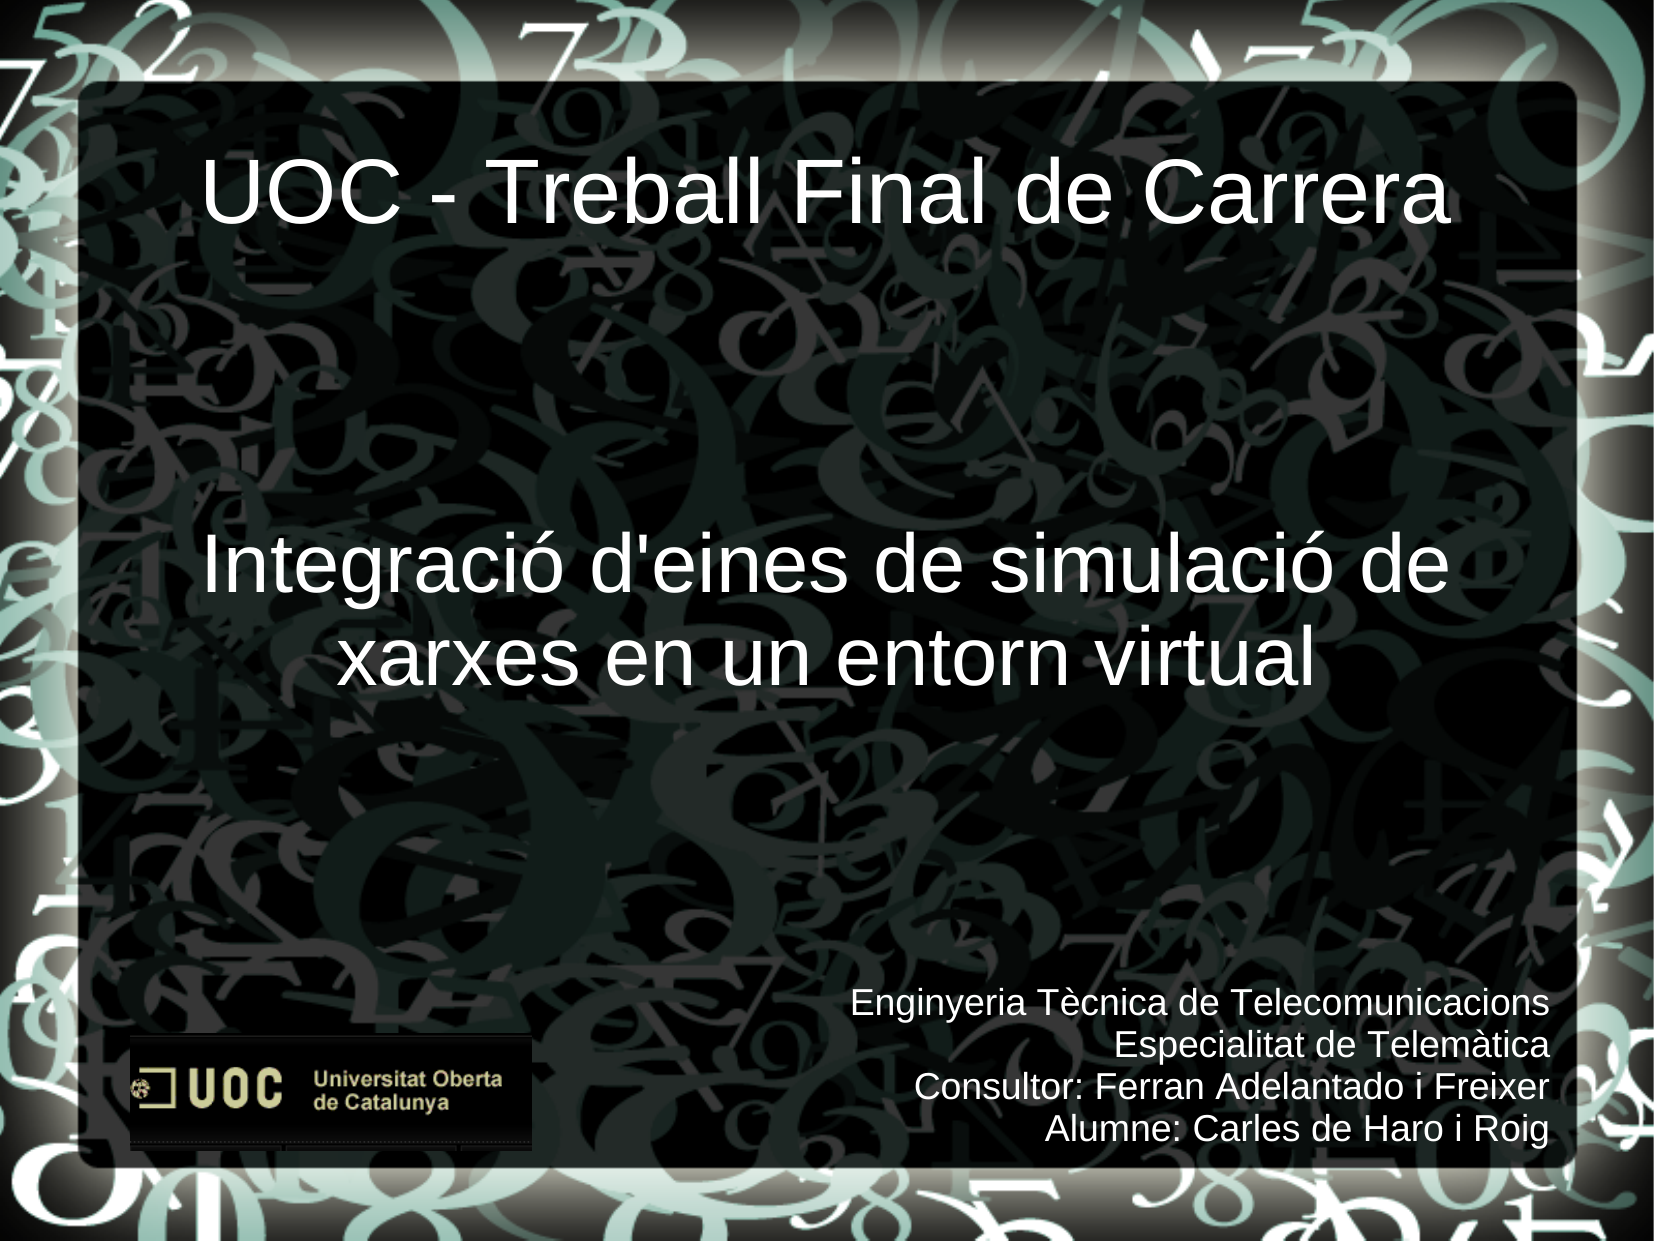

# UOC - Treball Final de Carrera
Integració d'eines de simulació de xarxes en un entorn virtual
Enginyeria Tècnica de Telecomunicacions
Especialitat de Telemàtica
Consultor: Ferran Adelantado i Freixer
Alumne: Carles de Haro i Roig